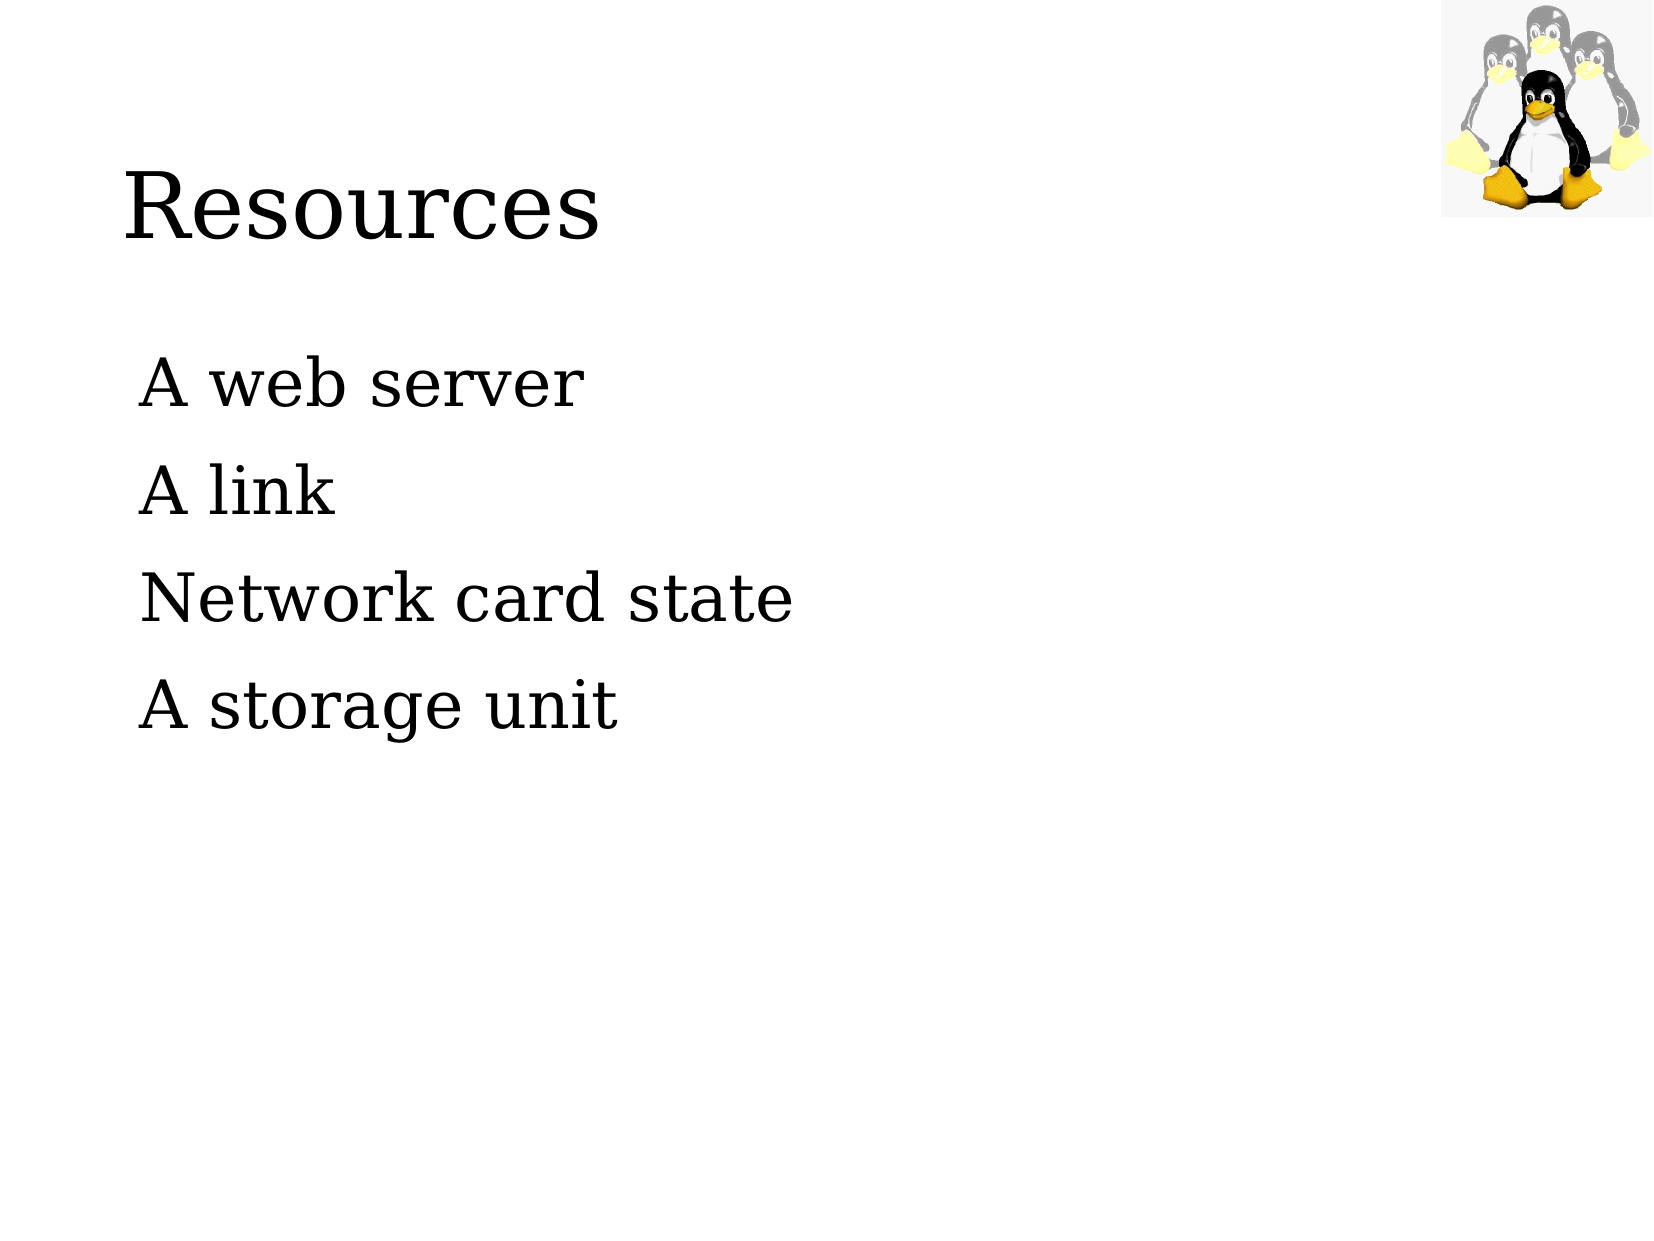

# Resources
A web server
A link
Network card state
A storage unit